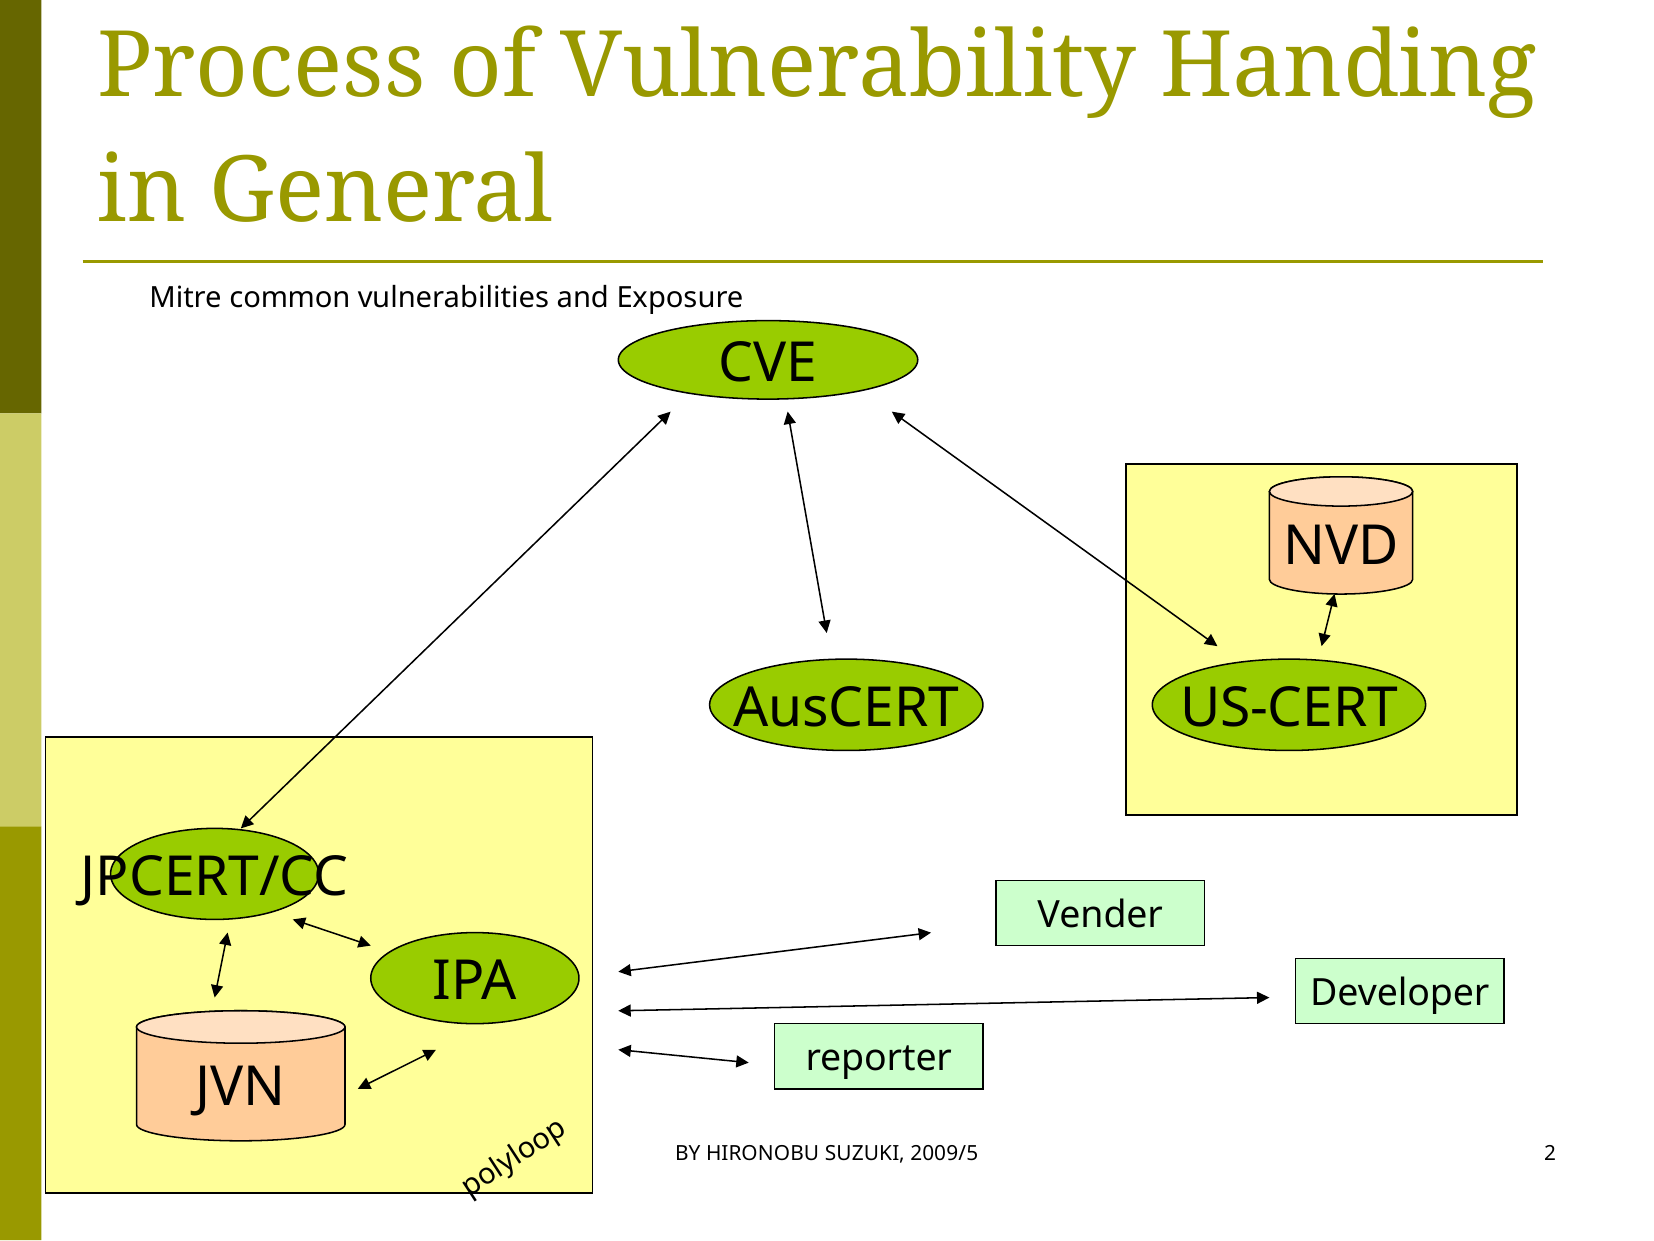

# Process of Vulnerability Handing in General
Mitre common vulnerabilities and Exposure
CVE
NVD
AusCERT
US-CERT
JPCERT/CC
Vender
IPA
Developer
JVN
reporter
polyloop
BY HIRONOBU SUZUKI, 2009/5
2